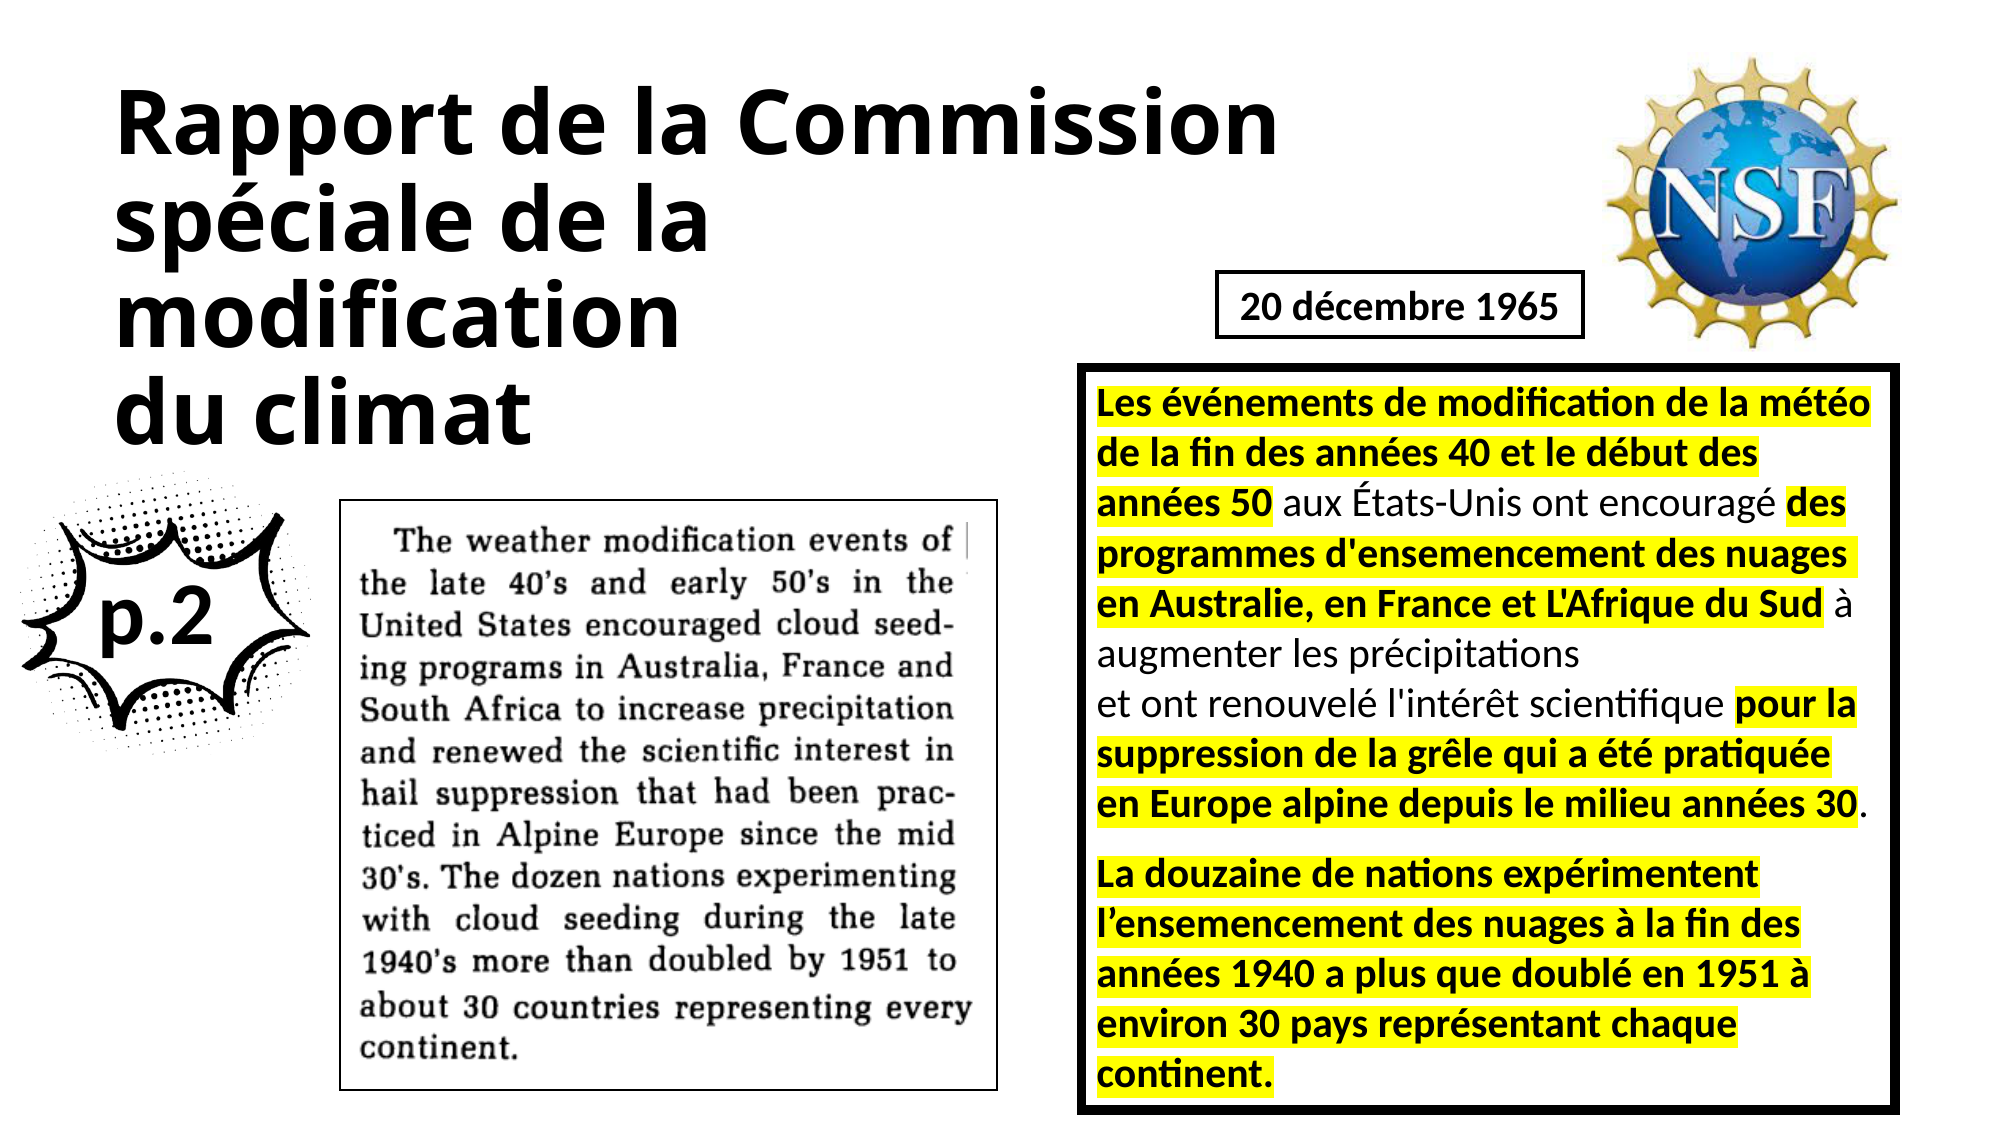

Rapport de la Commission spéciale de la modification
du climat
20 décembre 1965
Les événements de modification de la météo de la fin des années 40 et le début des années 50 aux États-Unis ont encouragé des programmes d'ensemencement des nuages ​​en Australie, en France et L'Afrique du Sud à augmenter les précipitations
et ont renouvelé l'intérêt scientifique pour la suppression de la grêle qui a été pratiquée en Europe alpine depuis le milieu années 30.
La douzaine de nations expérimentent l’ensemencement des nuages ​​à la fin des années 1940 a plus que doublé en 1951 à environ 30 pays représentant chaque continent.
p.2